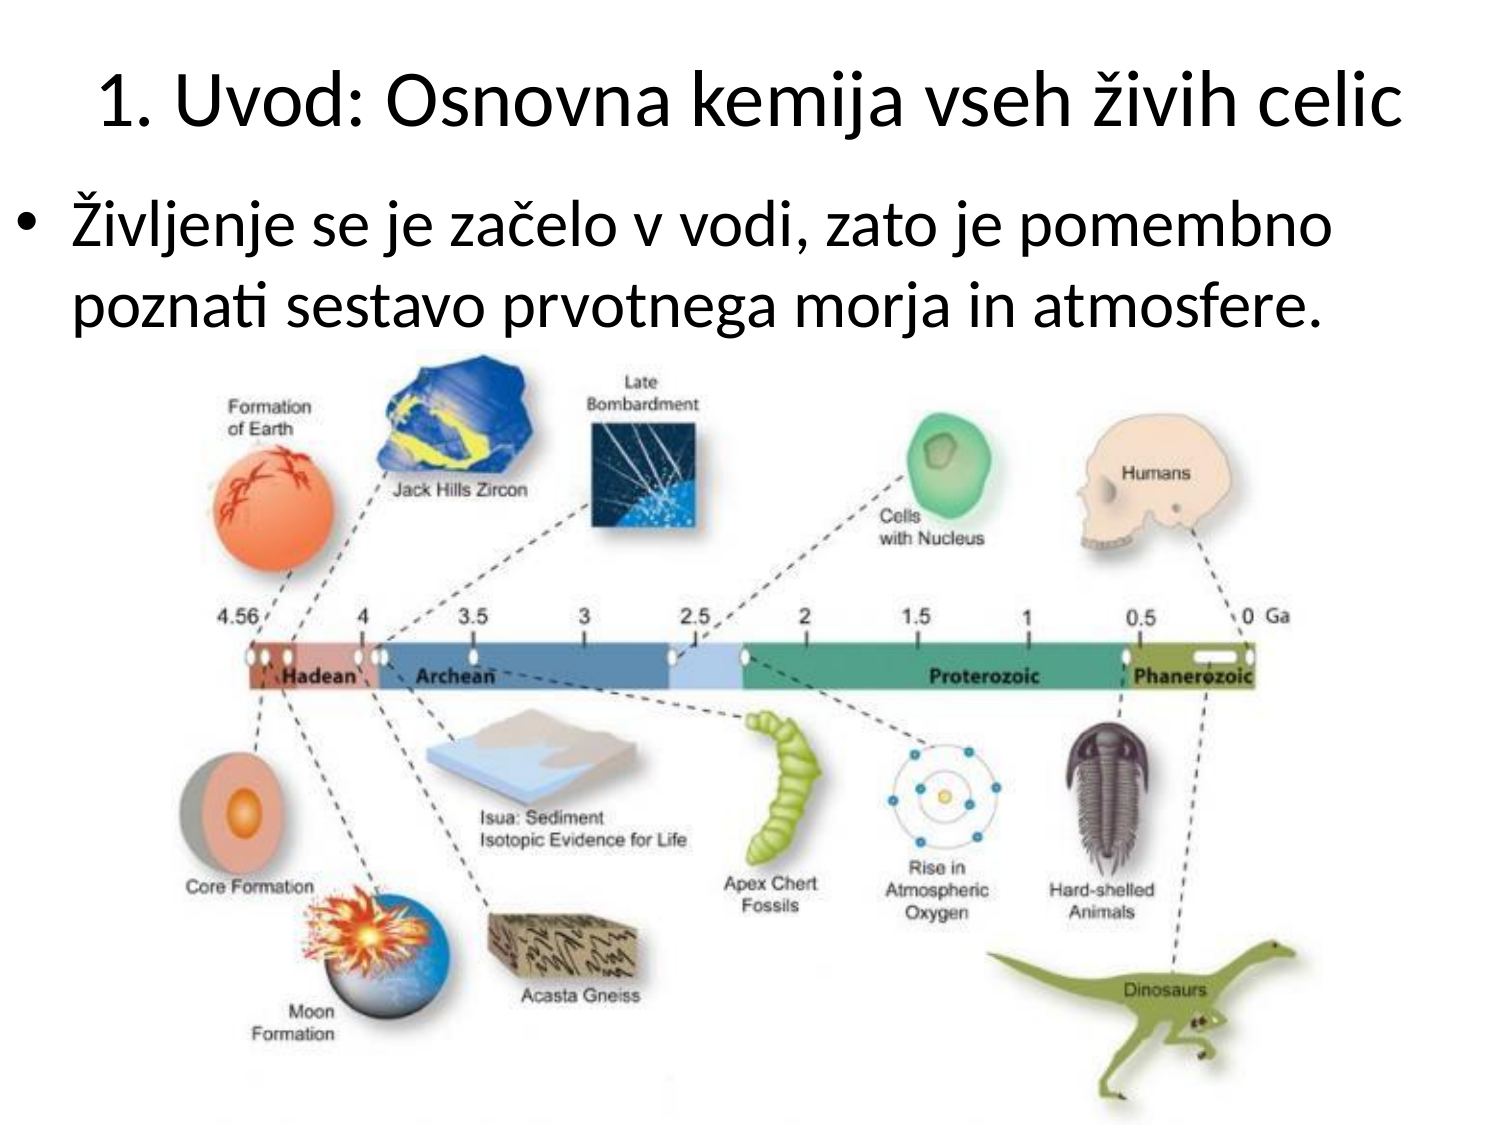

# 1. Uvod: Osnovna kemija vseh živih celic
Življenje se je začelo v vodi, zato je pomembno poznati sestavo prvotnega morja in atmosfere.